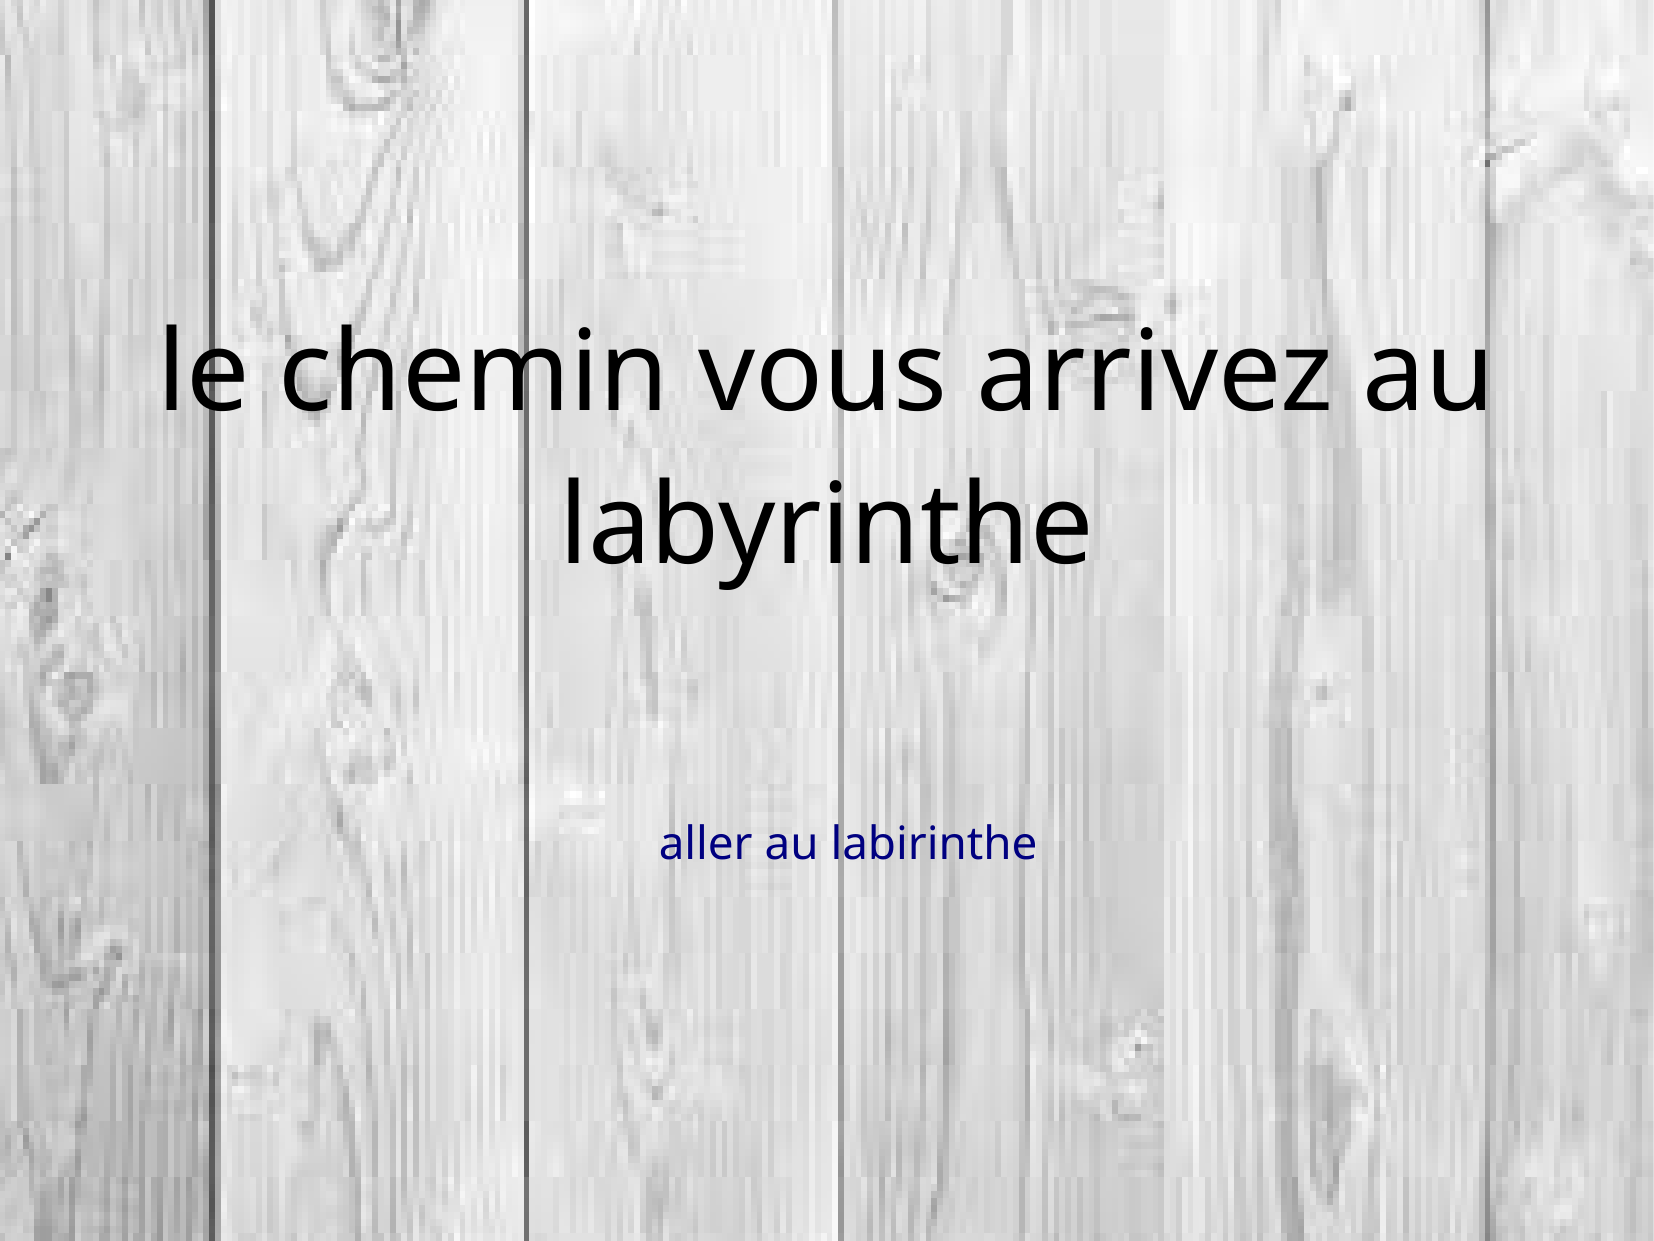

#
le chemin vous arrivez au labyrinthe
 aller au labirinthe